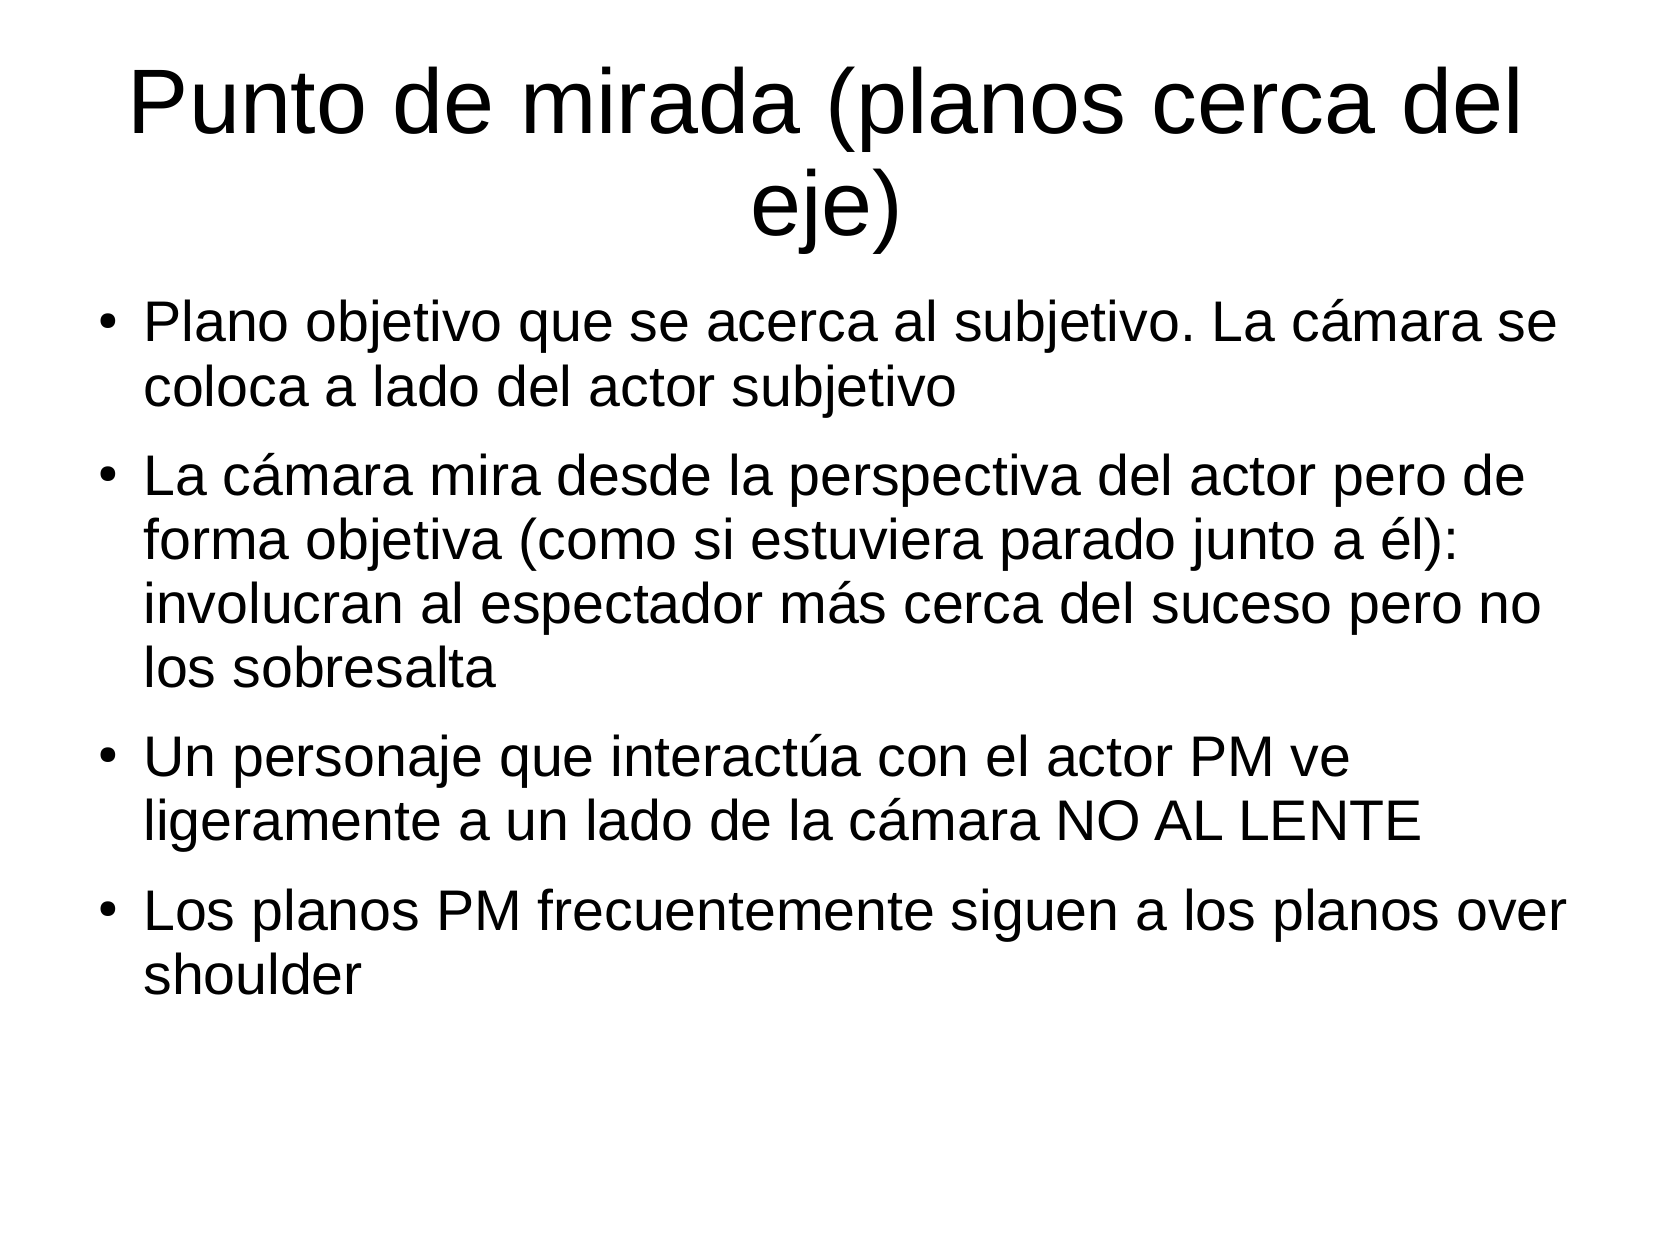

# Punto de mirada (planos cerca del eje)
Plano objetivo que se acerca al subjetivo. La cámara se coloca a lado del actor subjetivo
La cámara mira desde la perspectiva del actor pero de forma objetiva (como si estuviera parado junto a él): involucran al espectador más cerca del suceso pero no los sobresalta
Un personaje que interactúa con el actor PM ve ligeramente a un lado de la cámara NO AL LENTE
Los planos PM frecuentemente siguen a los planos over shoulder